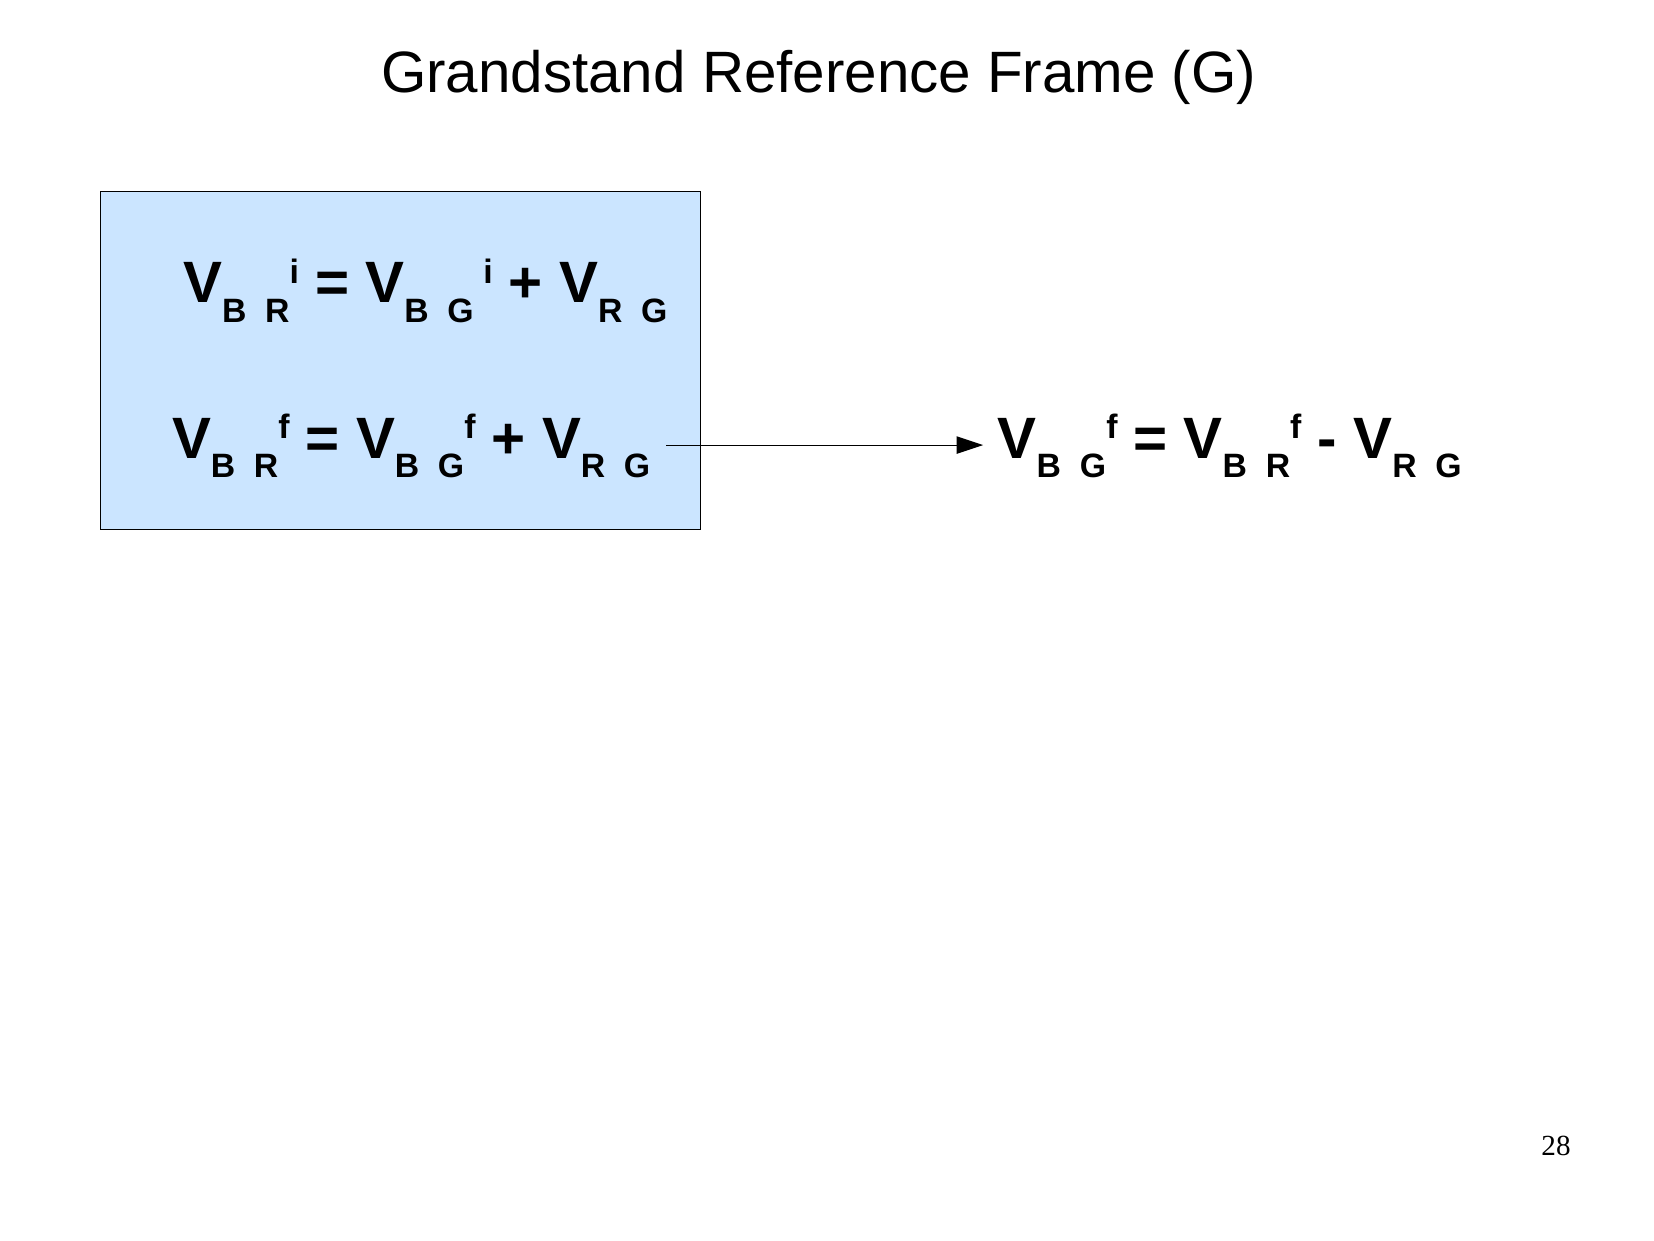

Grandstand Reference Frame (G)
VB Ri = VB G i + VR G
VB Rf = VB Gf + VR G
VB Gf = VB Rf - VR G
28